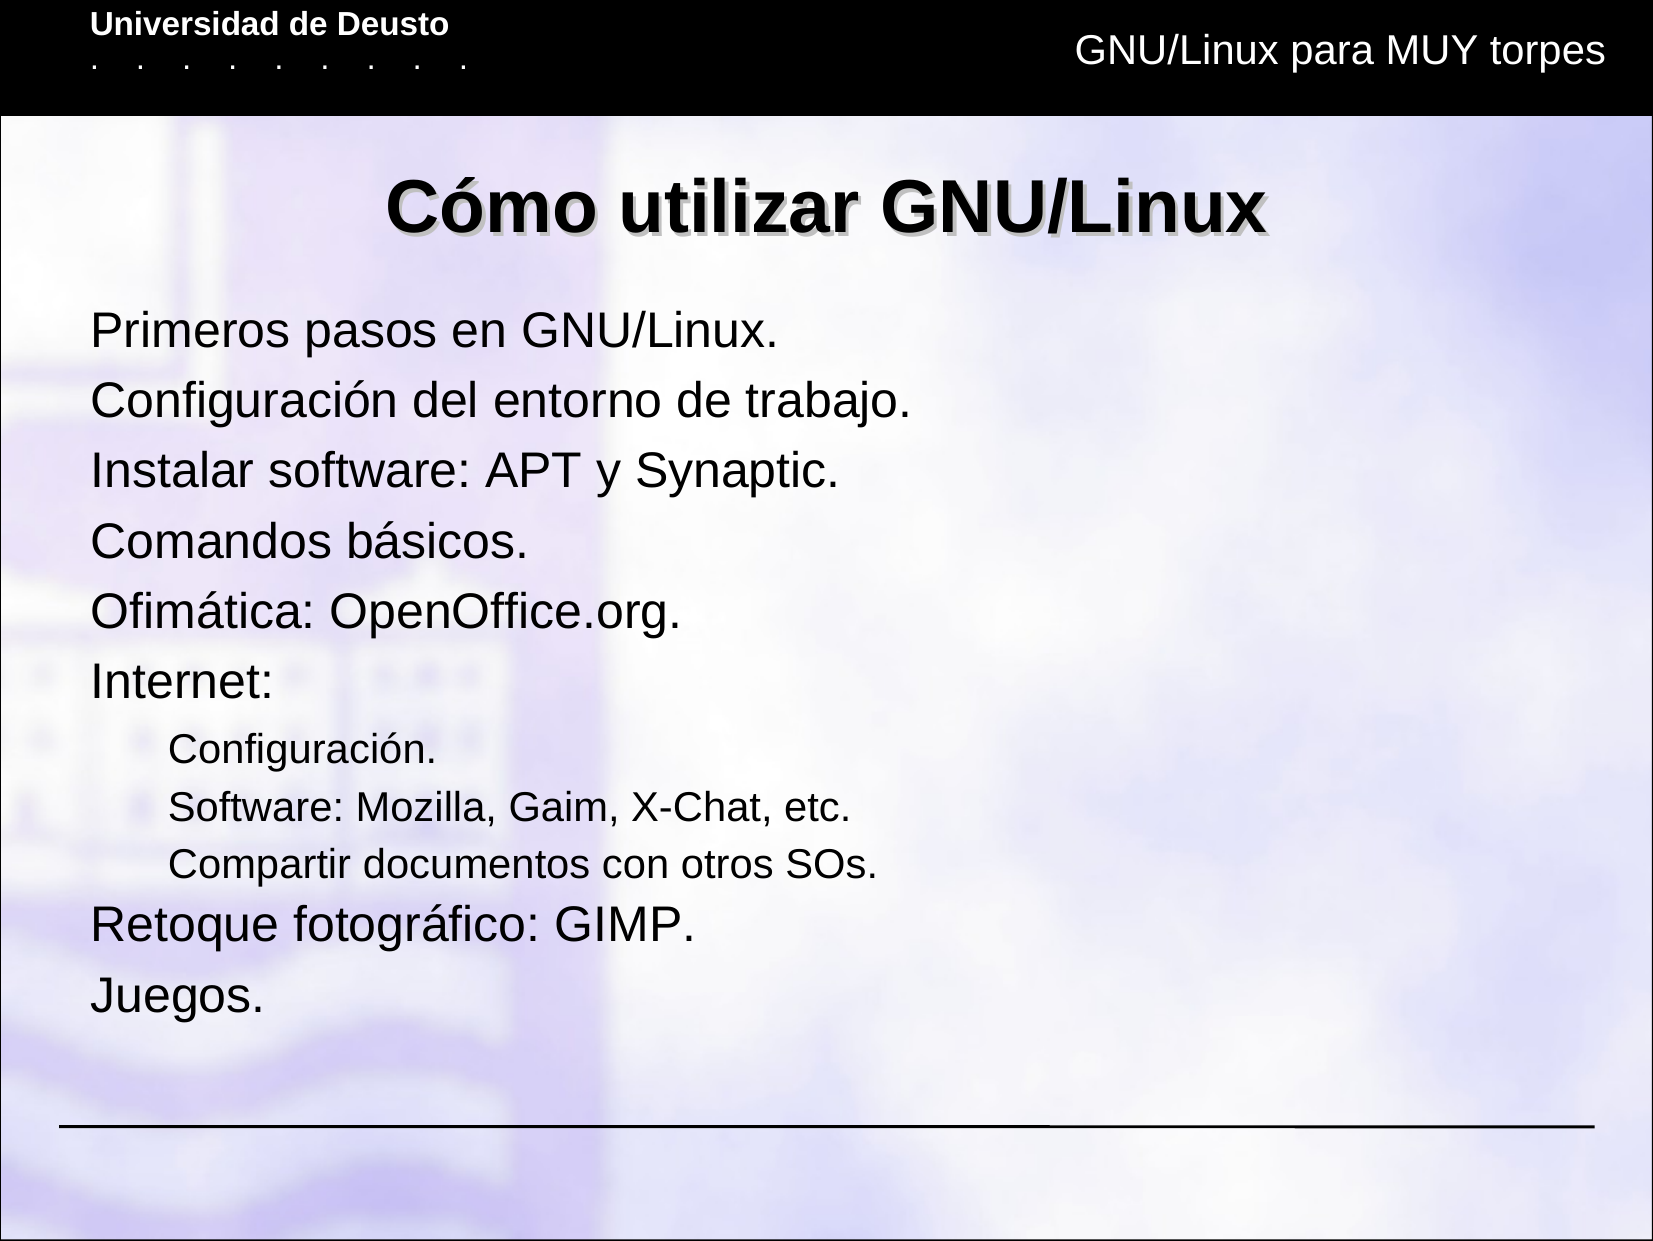

# Cómo utilizar GNU/Linux
Primeros pasos en GNU/Linux.
Configuración del entorno de trabajo.
Instalar software: APT y Synaptic.
Comandos básicos.
Ofimática: OpenOffice.org.
Internet:
Configuración.
Software: Mozilla, Gaim, X-Chat, etc.
Compartir documentos con otros SOs.
Retoque fotográfico: GIMP.
Juegos.